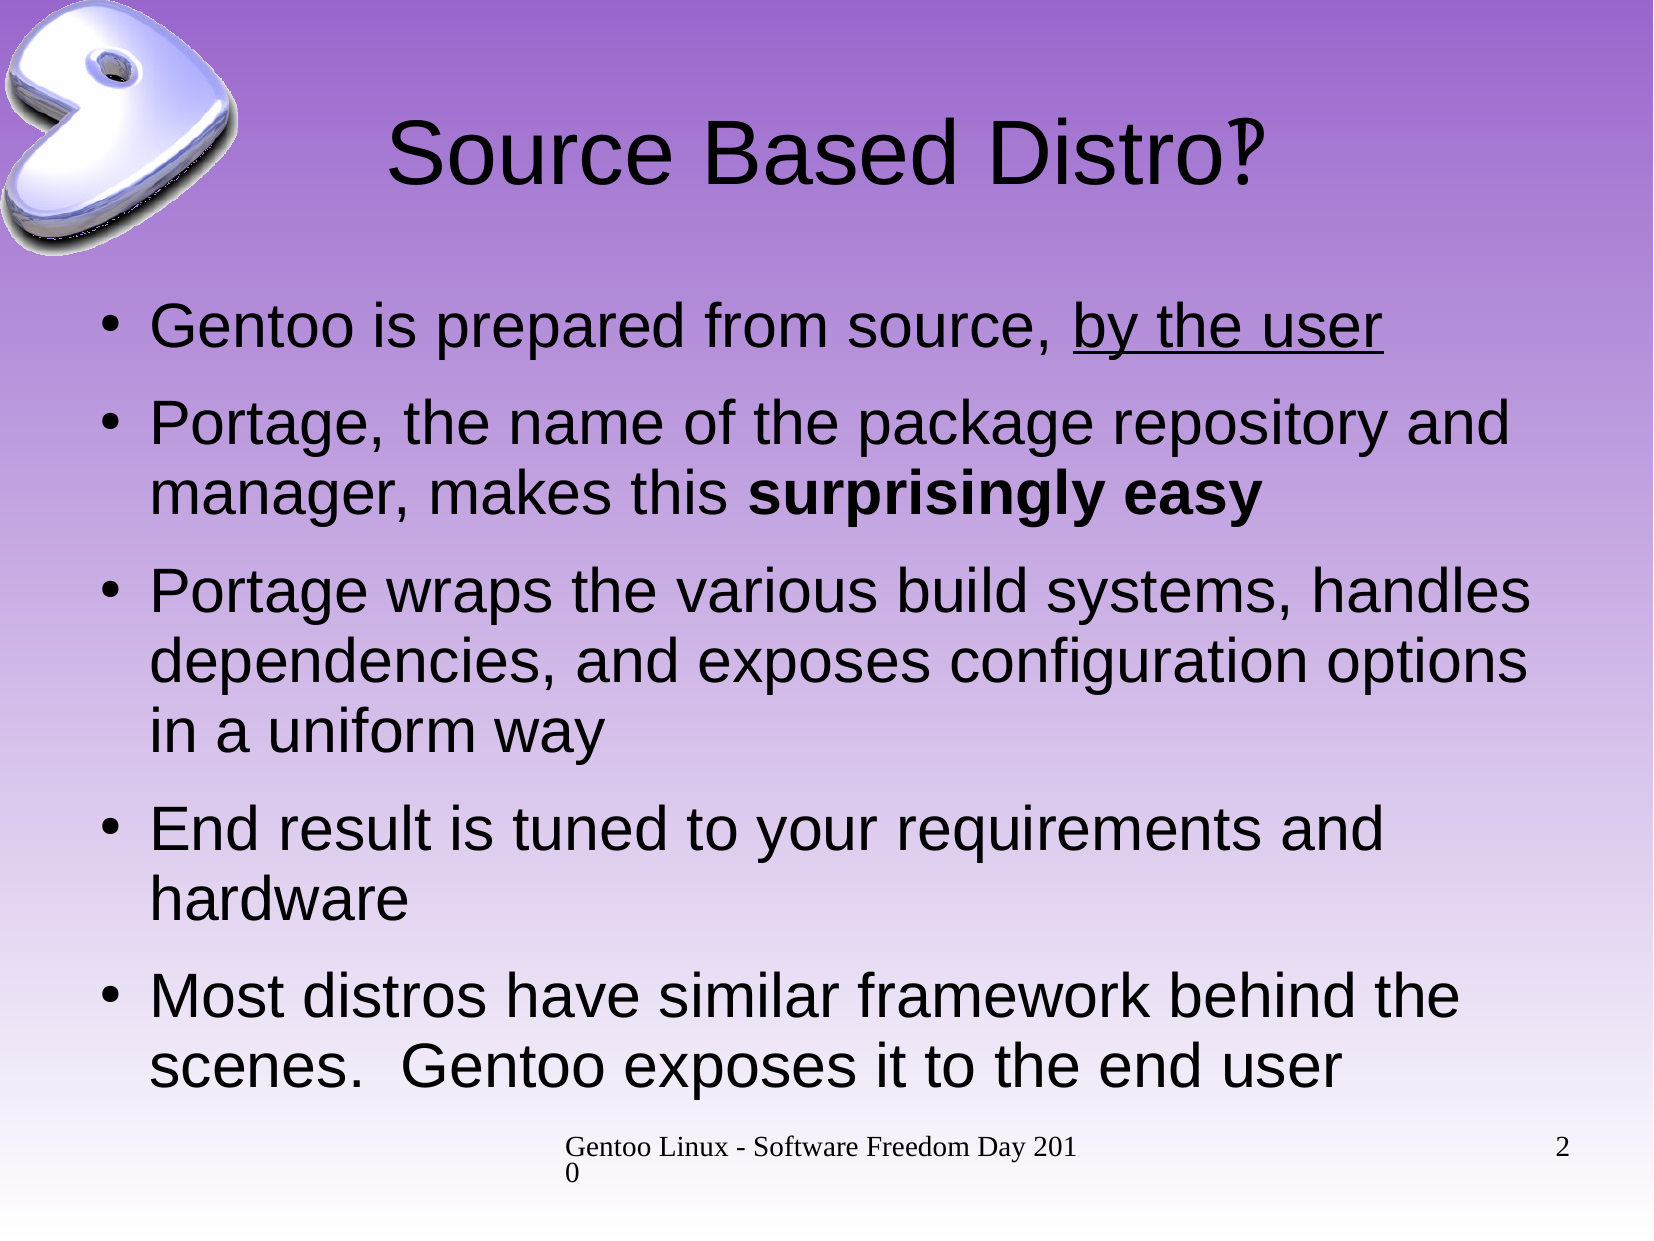

# Source Based Distro‽
Gentoo is prepared from source, by the user
Portage, the name of the package repository and manager, makes this surprisingly easy
Portage wraps the various build systems, handles dependencies, and exposes configuration options in a uniform way
End result is tuned to your requirements and hardware
Most distros have similar framework behind the scenes. Gentoo exposes it to the end user
Gentoo Linux - Software Freedom Day 2010
2